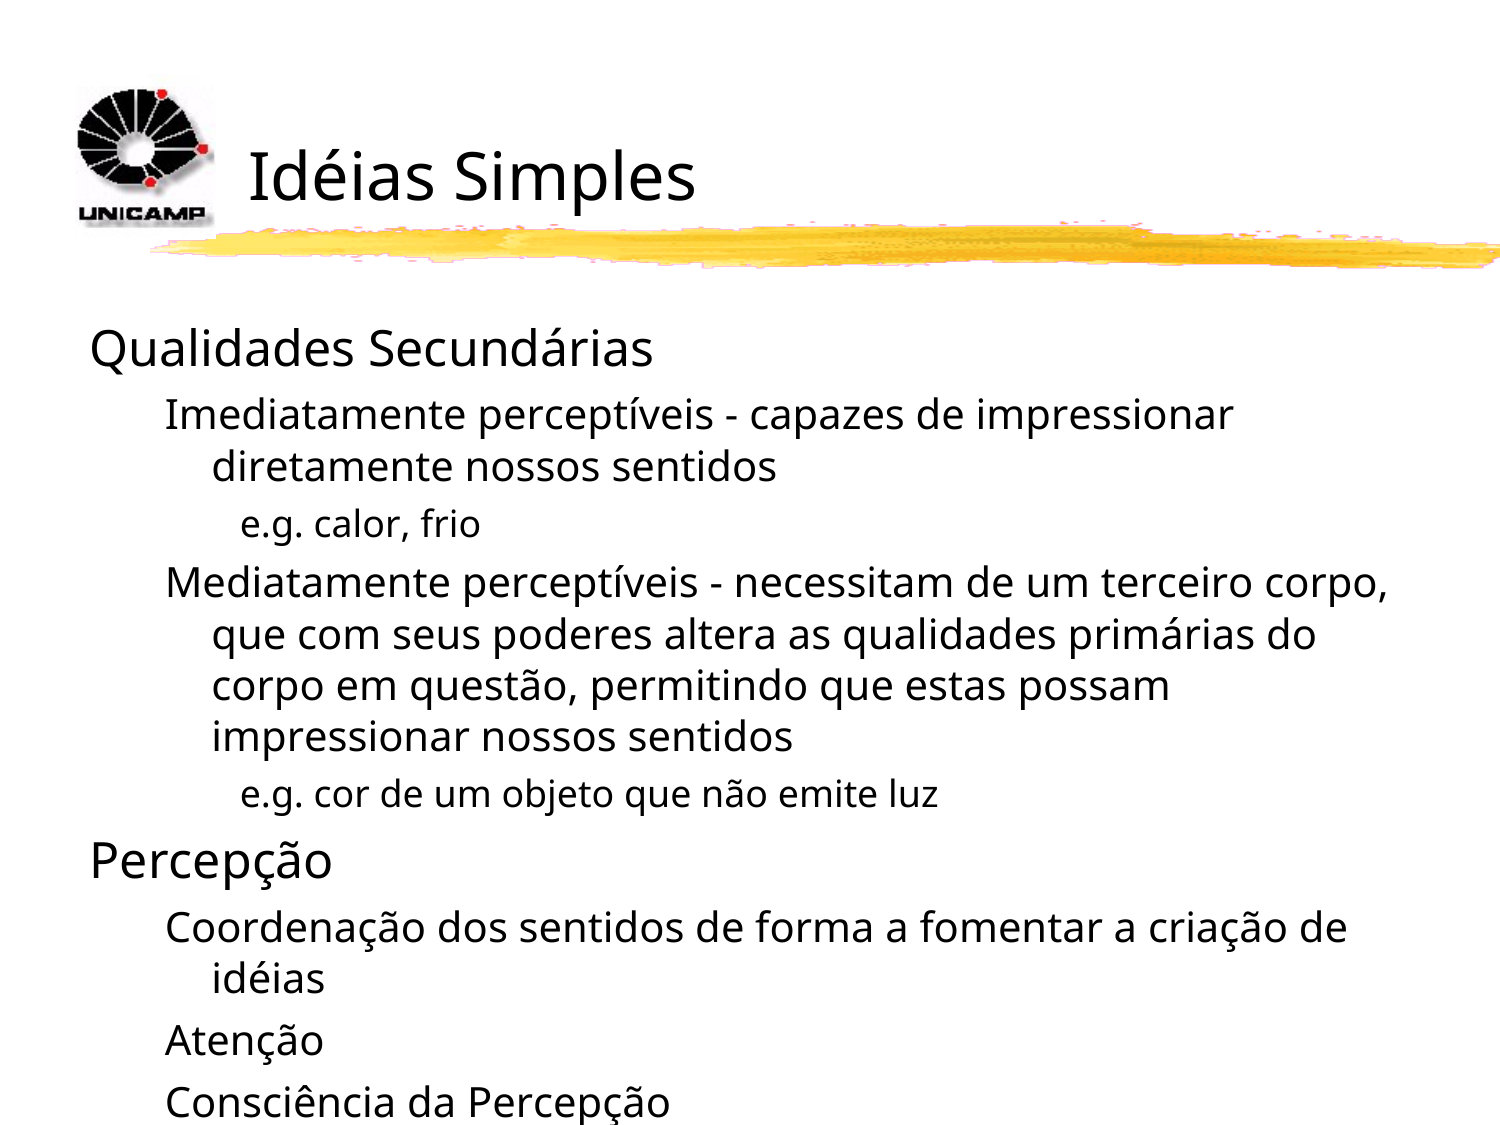

# Idéias Simples
Qualidades Secundárias
Imediatamente perceptíveis - capazes de impressionar diretamente nossos sentidos
e.g. calor, frio
Mediatamente perceptíveis - necessitam de um terceiro corpo, que com seus poderes altera as qualidades primárias do corpo em questão, permitindo que estas possam impressionar nossos sentidos
e.g. cor de um objeto que não emite luz
Percepção
Coordenação dos sentidos de forma a fomentar a criação de idéias
Atenção
Consciência da Percepção